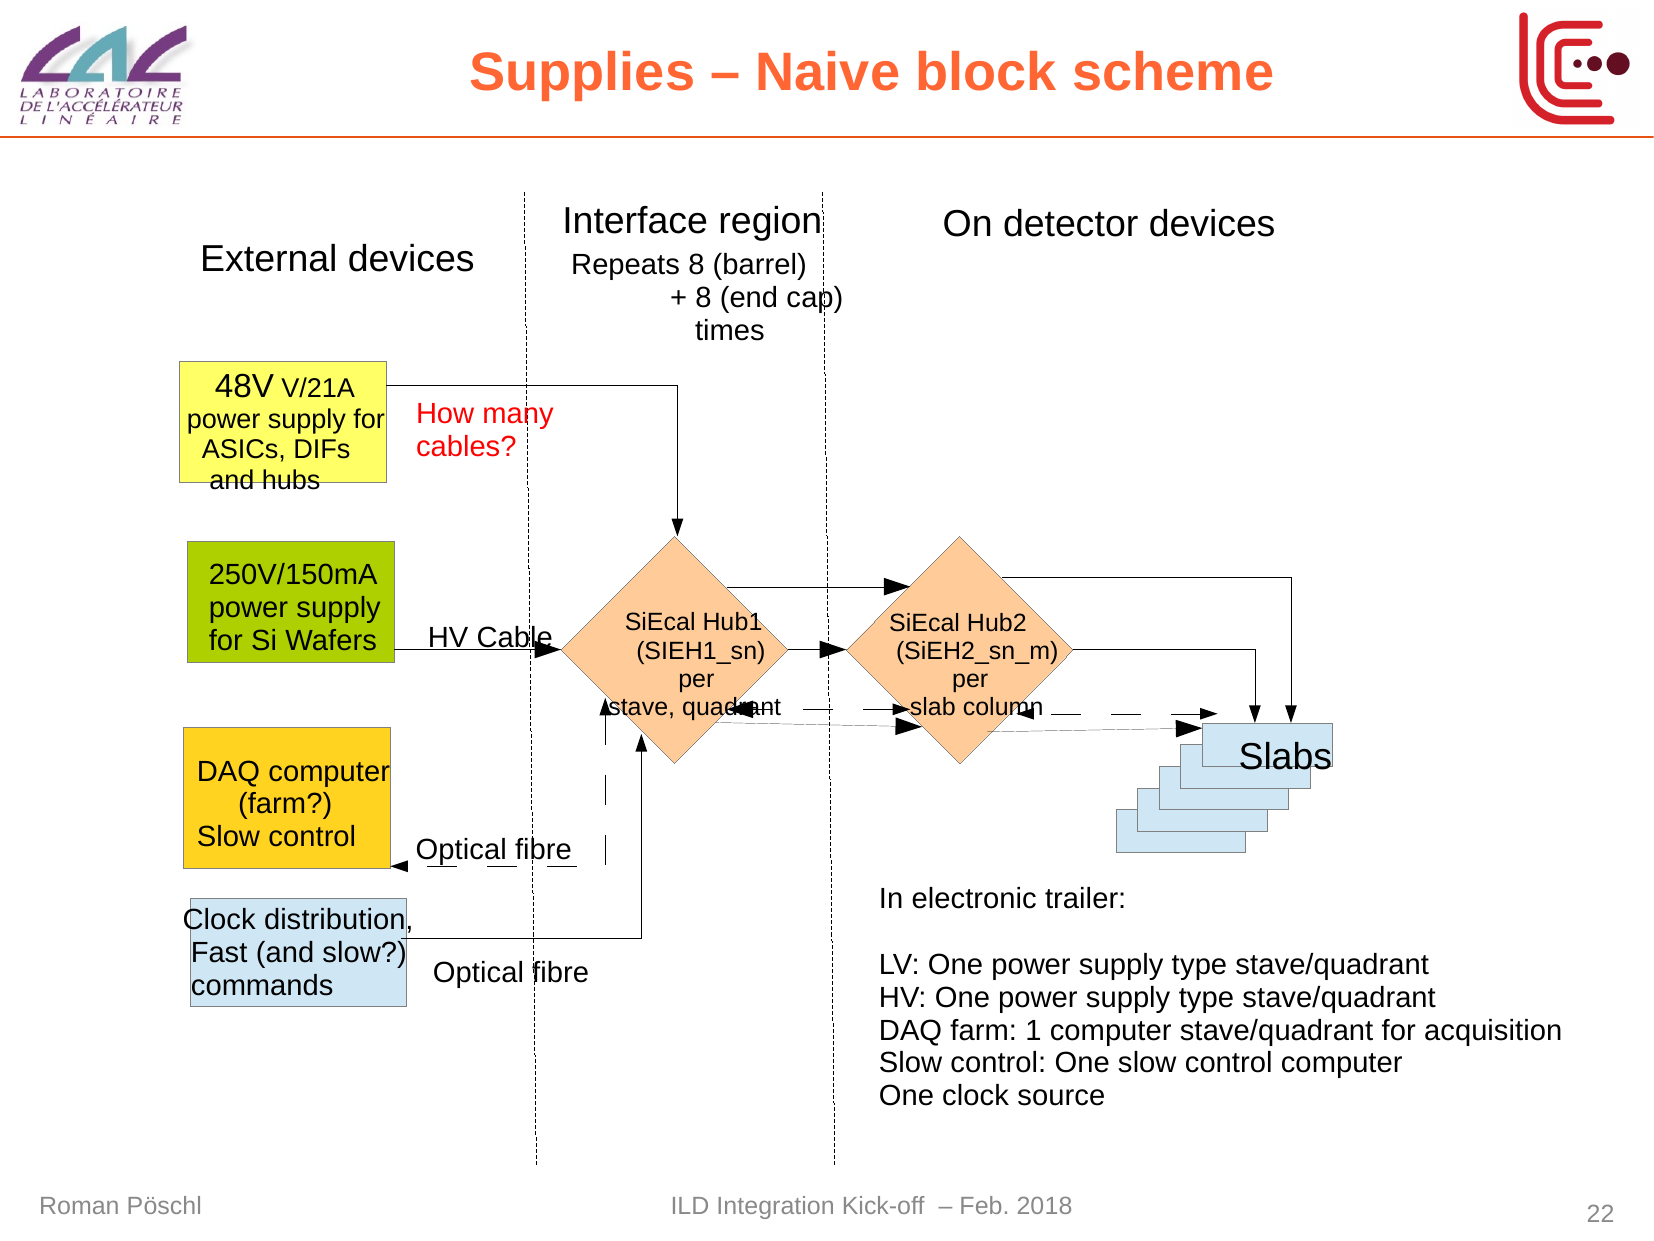

# Supplies – Naive block scheme
Interface region
On detector devices
External devices
Repeats 8 (barrel)
 + 8 (end cap)
 times
 48V V/21A
power supply for
 ASICs, DIFs
 and hubs
How many cables?
250V/150mA
power supply
for Si Wafers
 SiEcal Hub1
 (SIEH1_sn)
 per
stave, quadrant
SiEcal Hub2
 (SiEH2_sn_m)
 per
 slab column
HV Cable
DAQ computer
 (farm?)
Slow control
Slabs
Optical fibre
In electronic trailer:
LV: One power supply type stave/quadrant
HV: One power supply type stave/quadrant
DAQ farm: 1 computer stave/quadrant for acquisition
Slow control: One slow control computer
One clock source
Clock distribution,
 Fast (and slow?)
 commands
Optical fibre